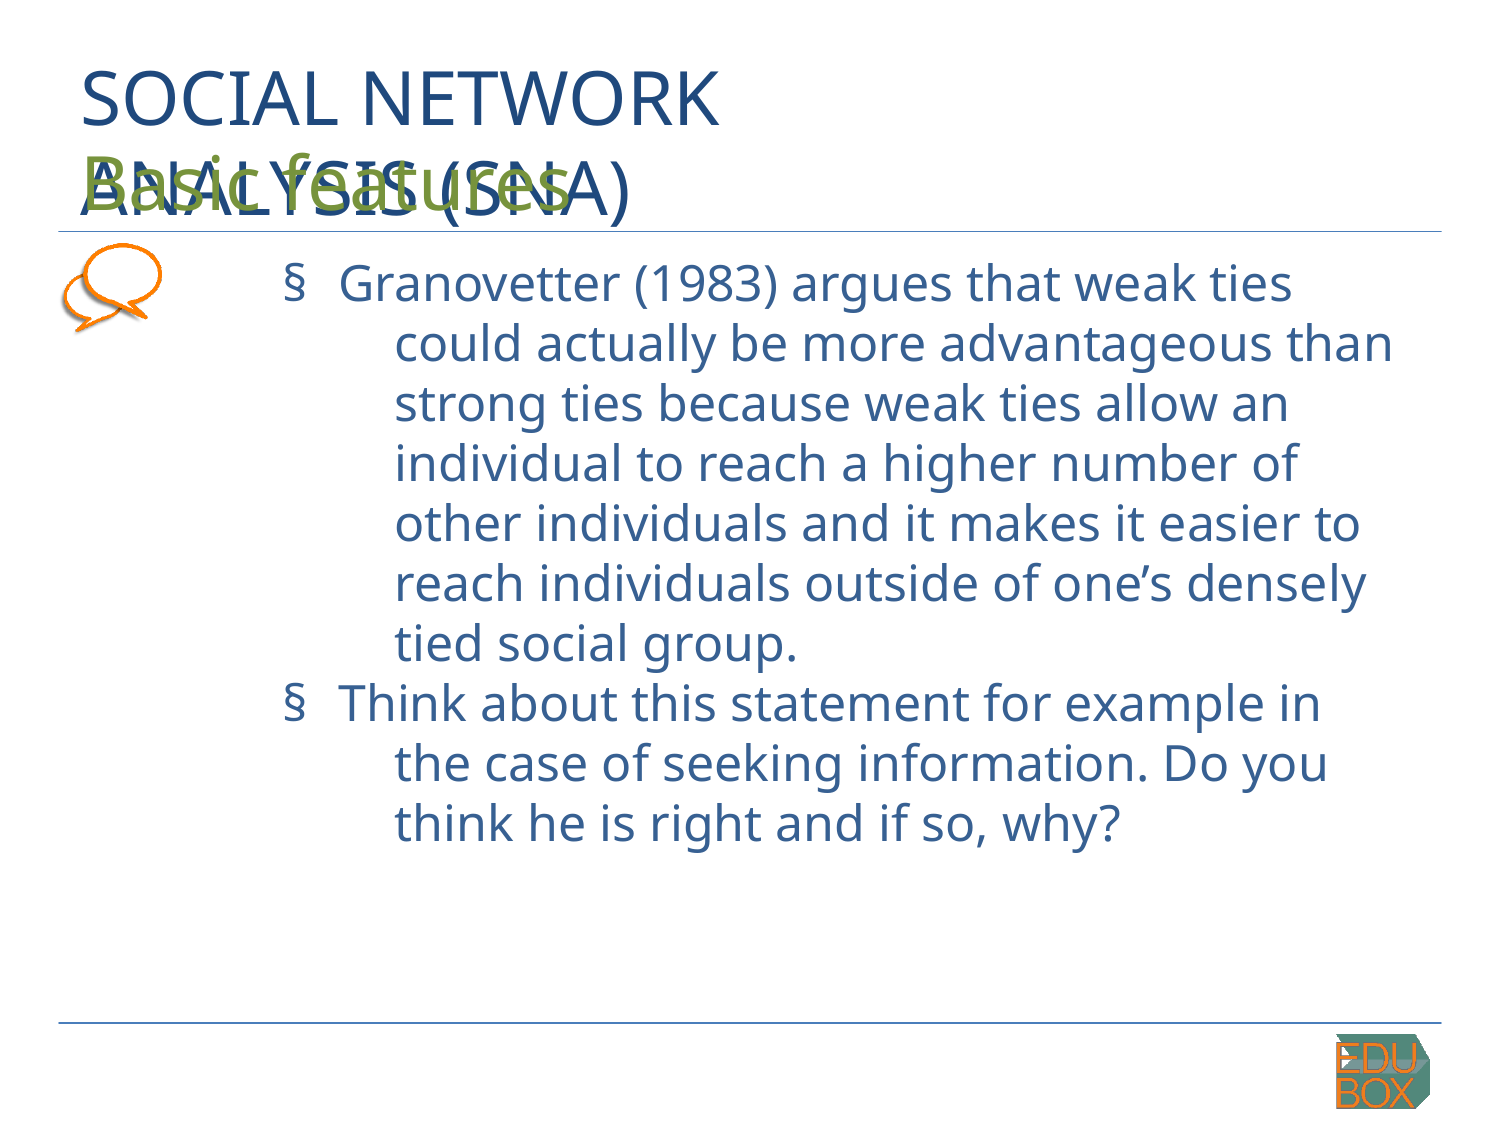

# SOCIAL NETWORK ANALYSIS (SNA)
Basic features
Granovetter (1983) argues that weak ties could actually be more advantageous than strong ties because weak ties allow an individual to reach a higher number of other individuals and it makes it easier to reach individuals outside of one’s densely tied social group.
Think about this statement for example in the case of seeking information. Do you think he is right and if so, why?